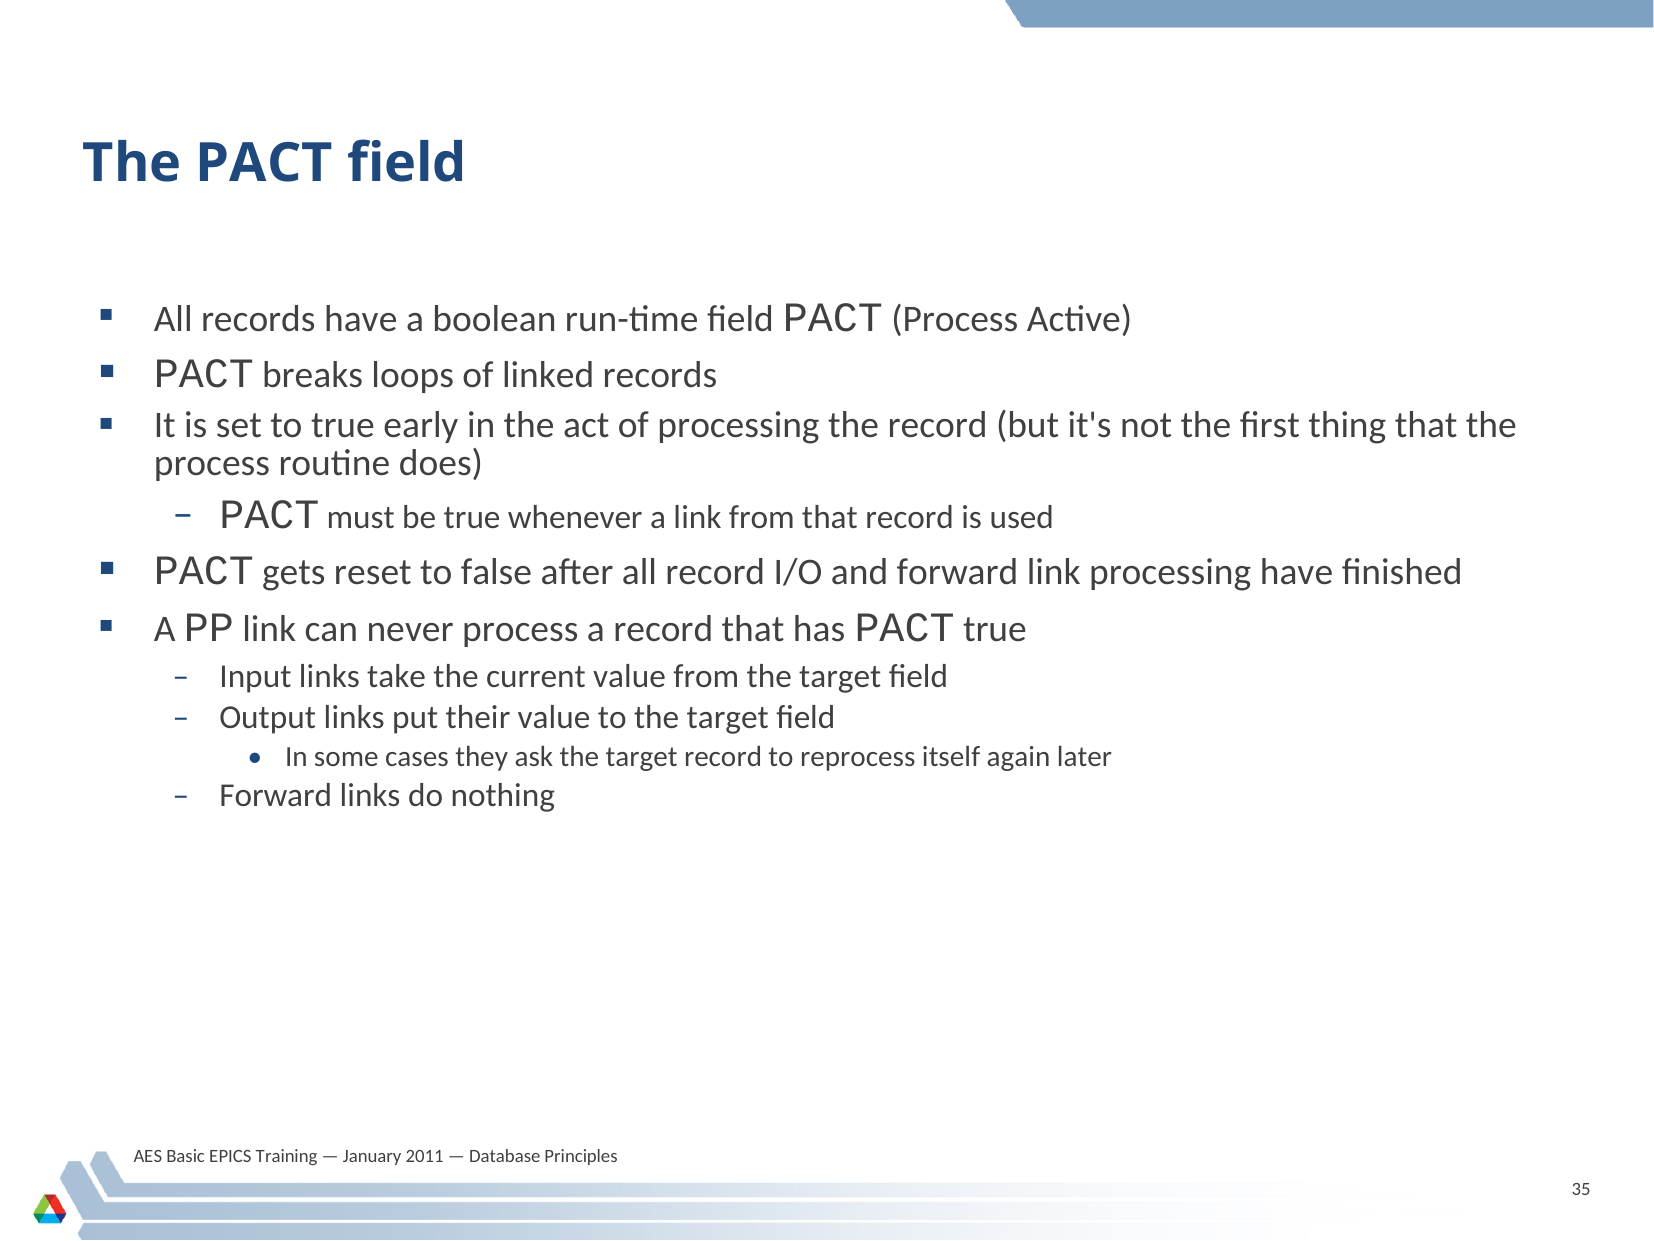

# The PACT field
All records have a boolean run-time field PACT (Process Active)
PACT breaks loops of linked records
It is set to true early in the act of processing the record (but it's not the first thing that the process routine does)
PACT must be true whenever a link from that record is used
PACT gets reset to false after all record I/O and forward link processing have finished
A PP link can never process a record that has PACT true
Input links take the current value from the target field
Output links put their value to the target field
In some cases they ask the target record to reprocess itself again later
Forward links do nothing
AES Basic EPICS Training — January 2011 — Database Principles
35